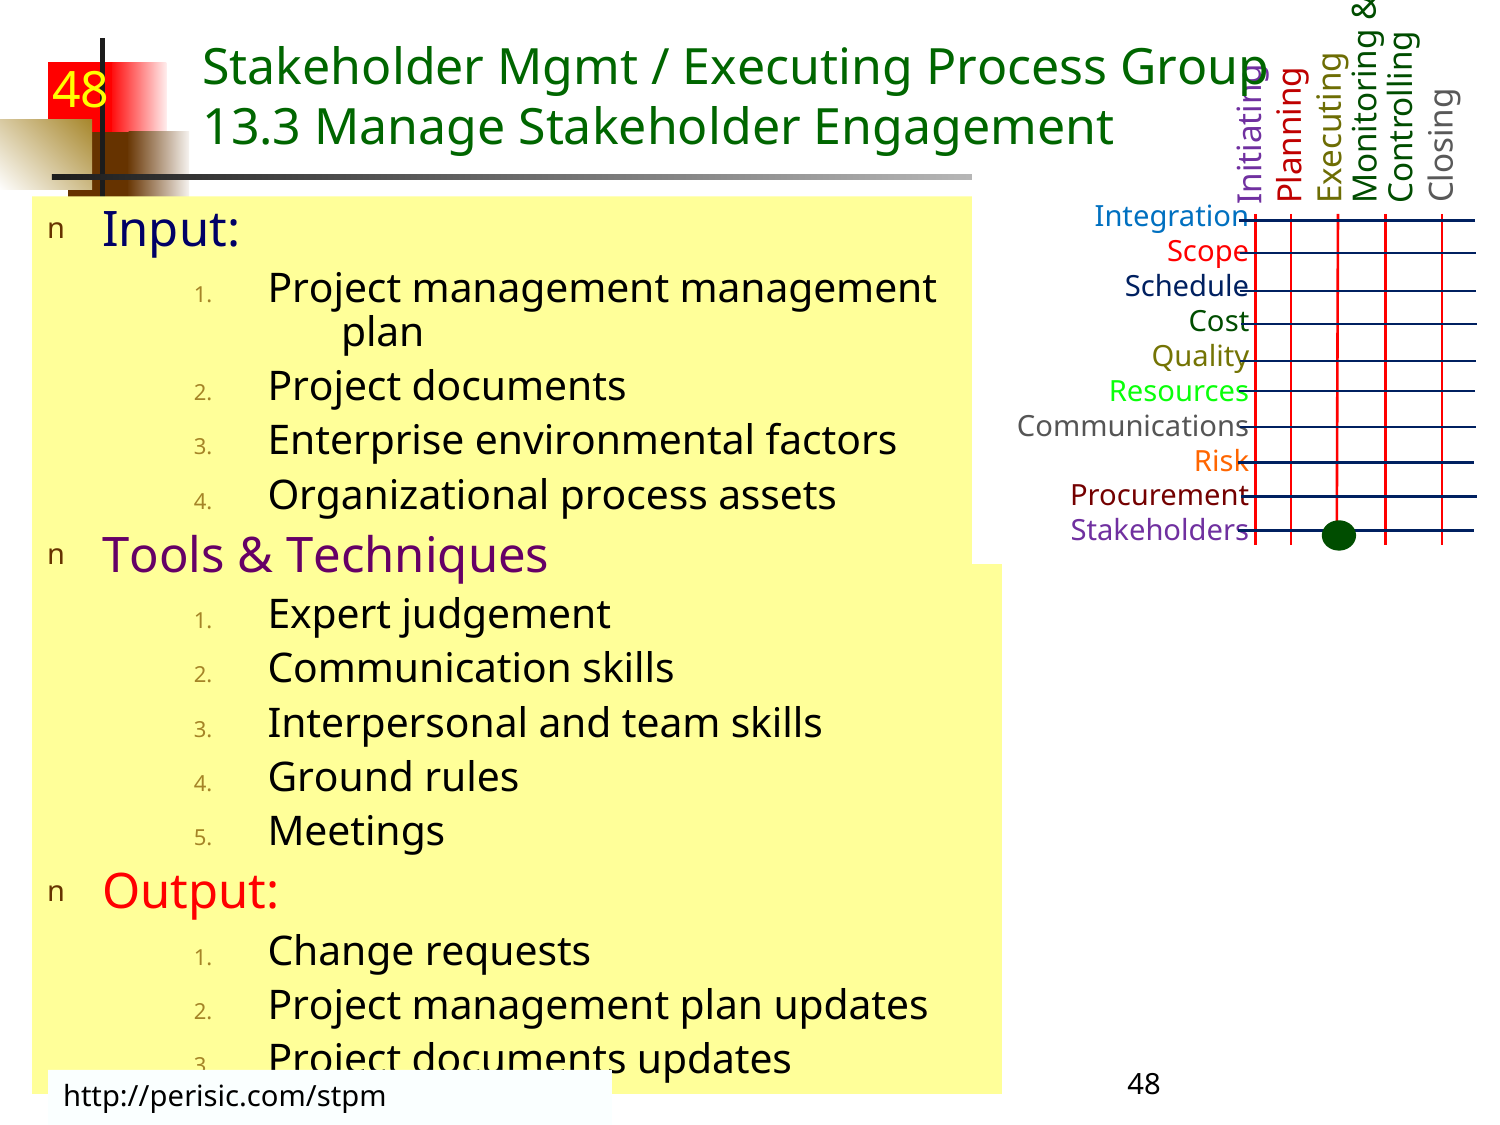

Initiating
Planning
Executing
Monitoring &
Controlling
Closing
Integration
Scope
Schedule
Cost
Quality
Resources
Communications
Risk
Procurement
Stakeholders
Stakeholder Mgmt / Executing Process Group
13.3 Manage Stakeholder Engagement
# Input:
Project management management plan
Project documents
Enterprise environmental factors
Organizational process assets
Tools & Techniques
Expert judgement
Communication skills
Interpersonal and team skills
Ground rules
Meetings
Output:
Change requests
Project management plan updates
Project documents updates
http://perisic.com/stpm